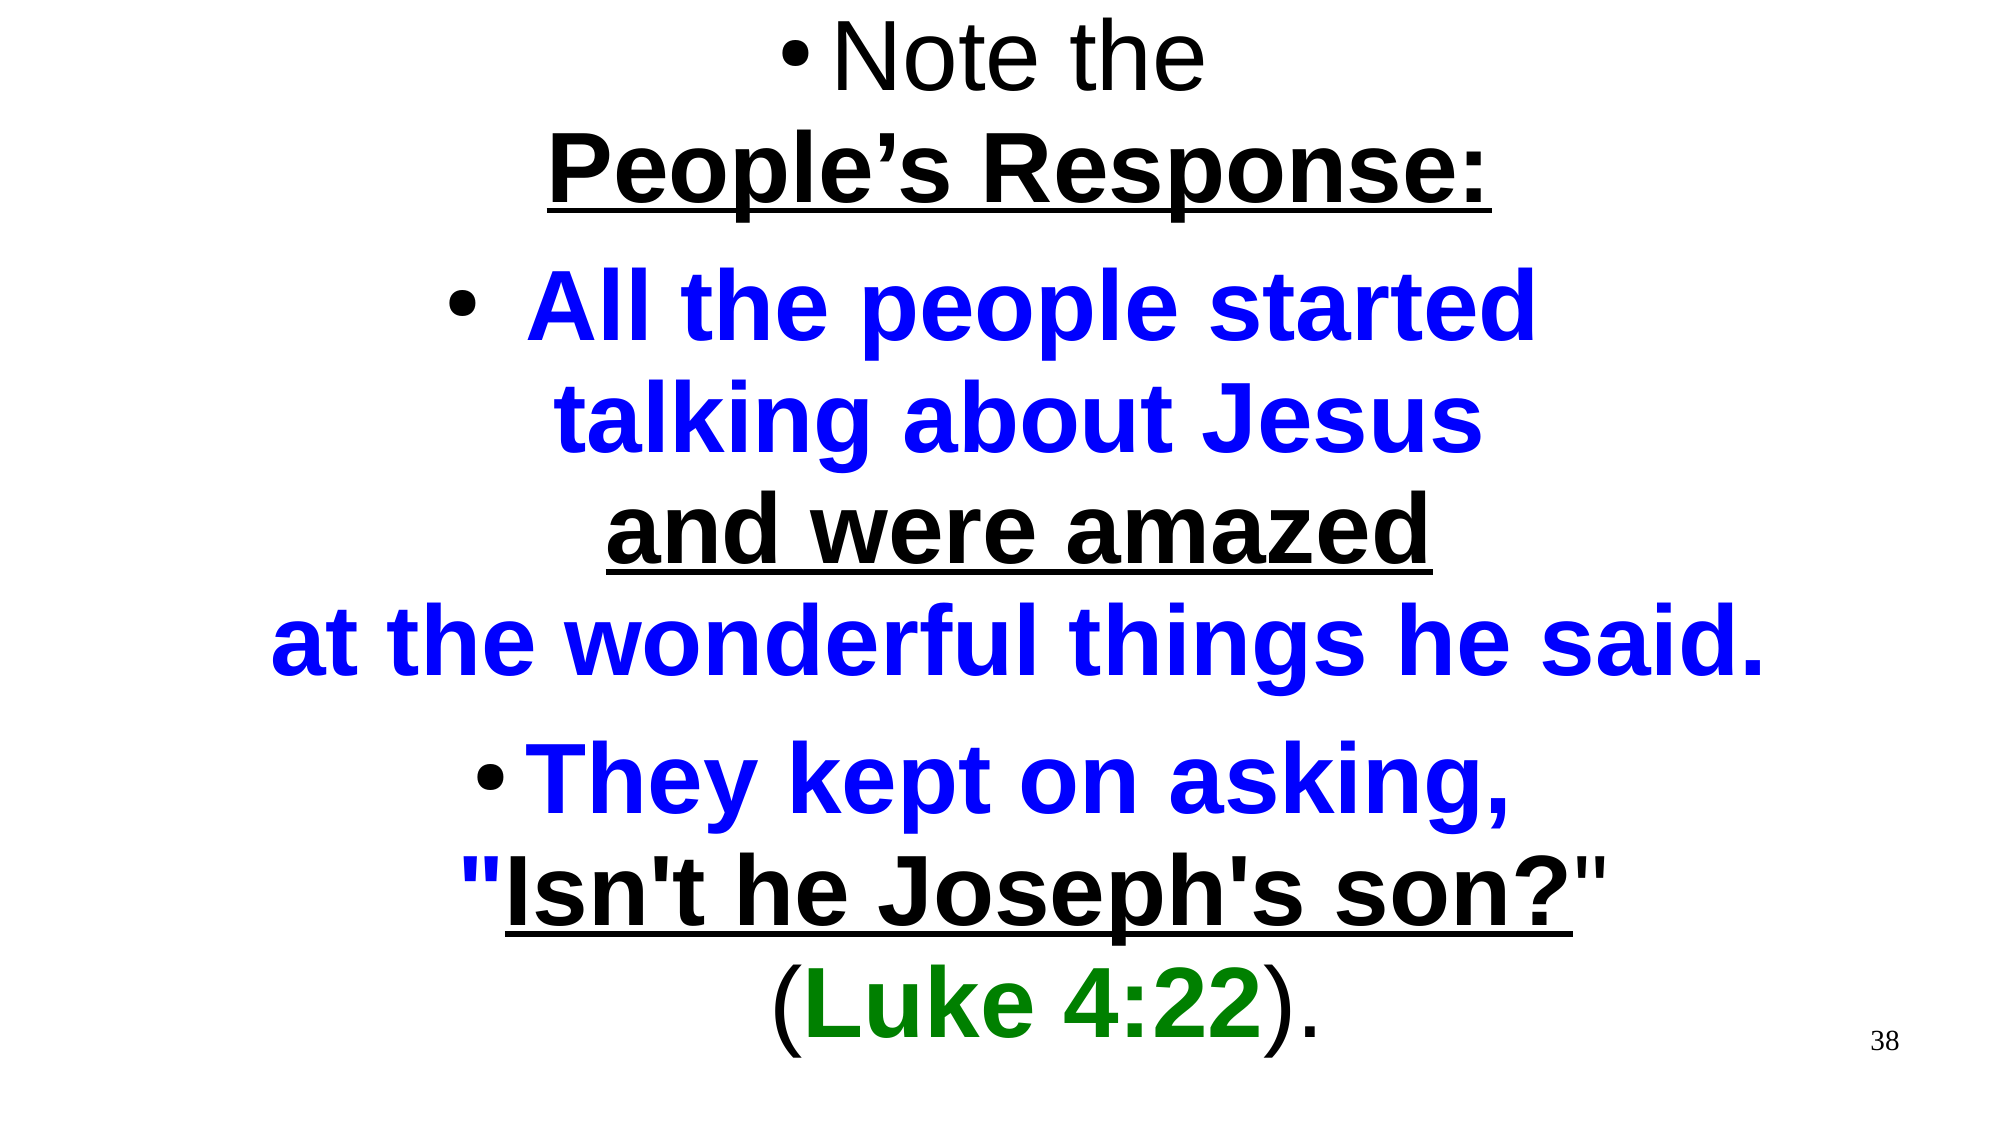

# Note the People’s Response:
 All the people started
talking about Jesus
and were amazed
at the wonderful things he said.
They kept on asking,
"Isn't he Joseph's son?"
 (Luke 4:22).
38